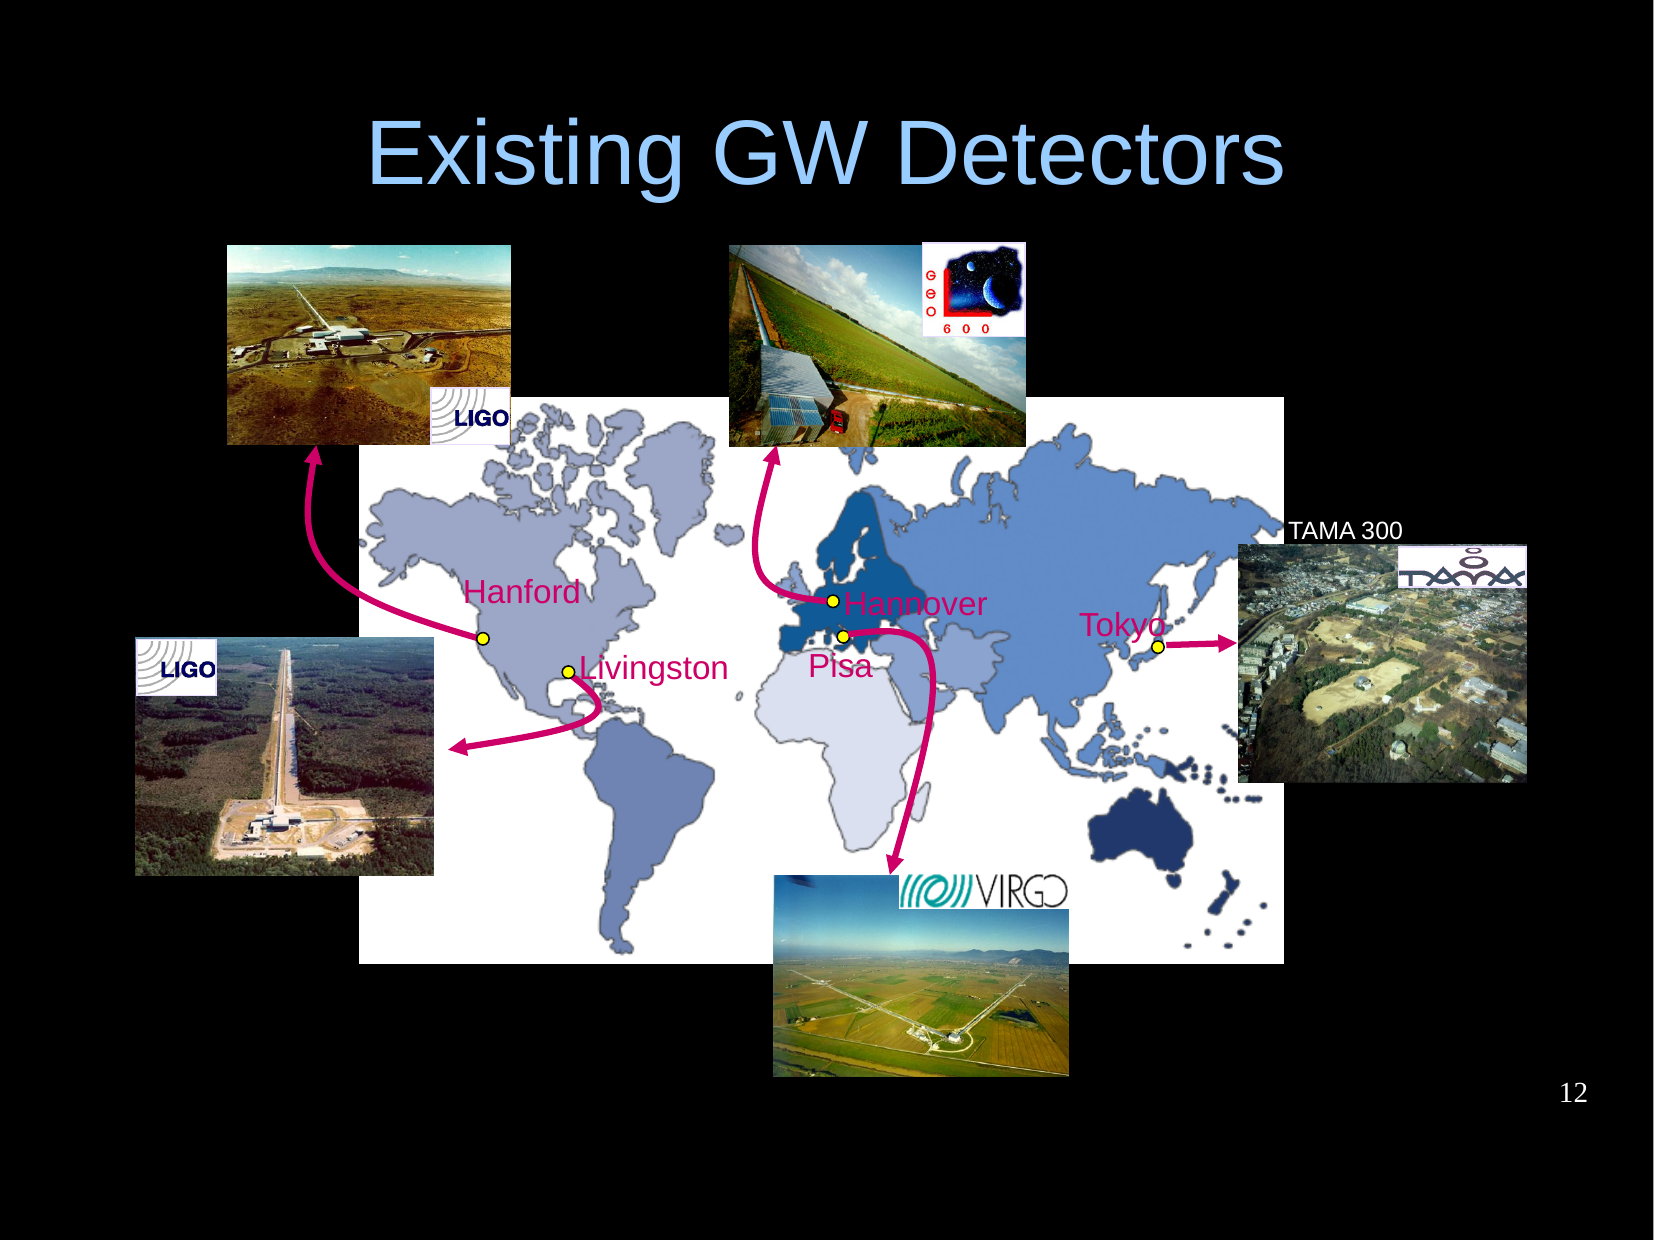

# Existing GW Detectors
TAMA 300
Hanford
Hannover
Tokyo
Pisa
Livingston
12